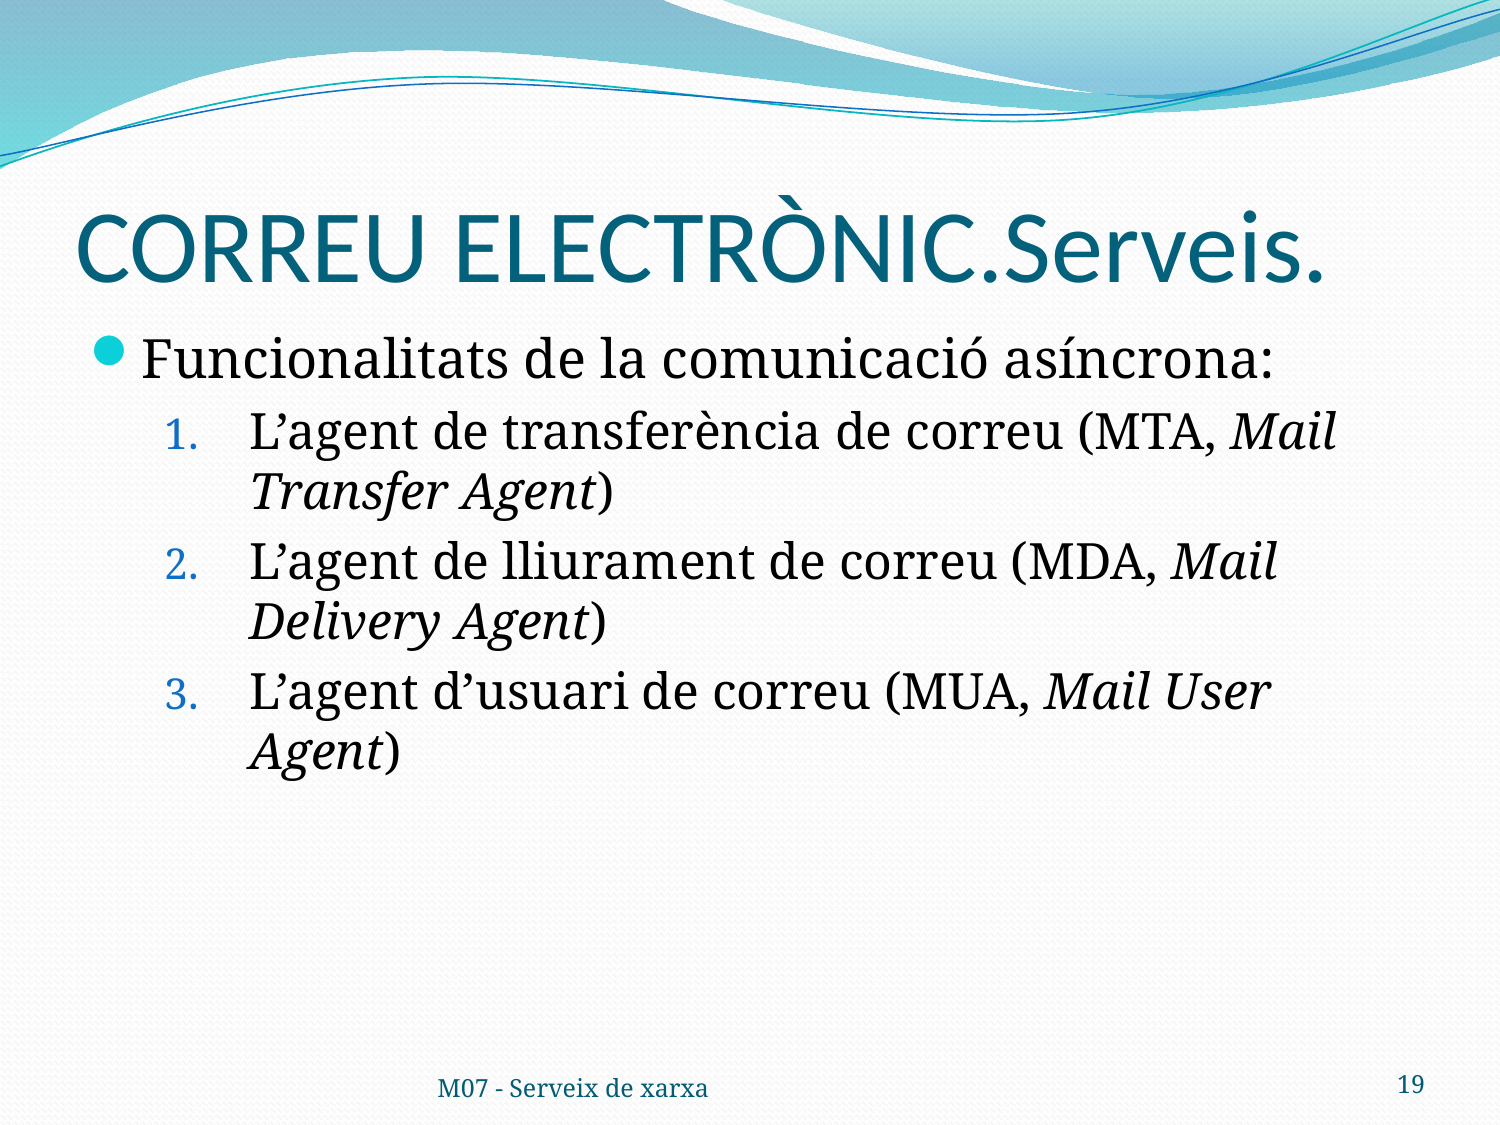

# CORREU ELECTRÒNIC.Serveis.
Funcionalitats de la comunicació asíncrona:
L’agent de transferència de correu (MTA, Mail Transfer Agent)
L’agent de lliurament de correu (MDA, Mail Delivery Agent)
L’agent d’usuari de correu (MUA, Mail User Agent)
M07 - Serveix de xarxa